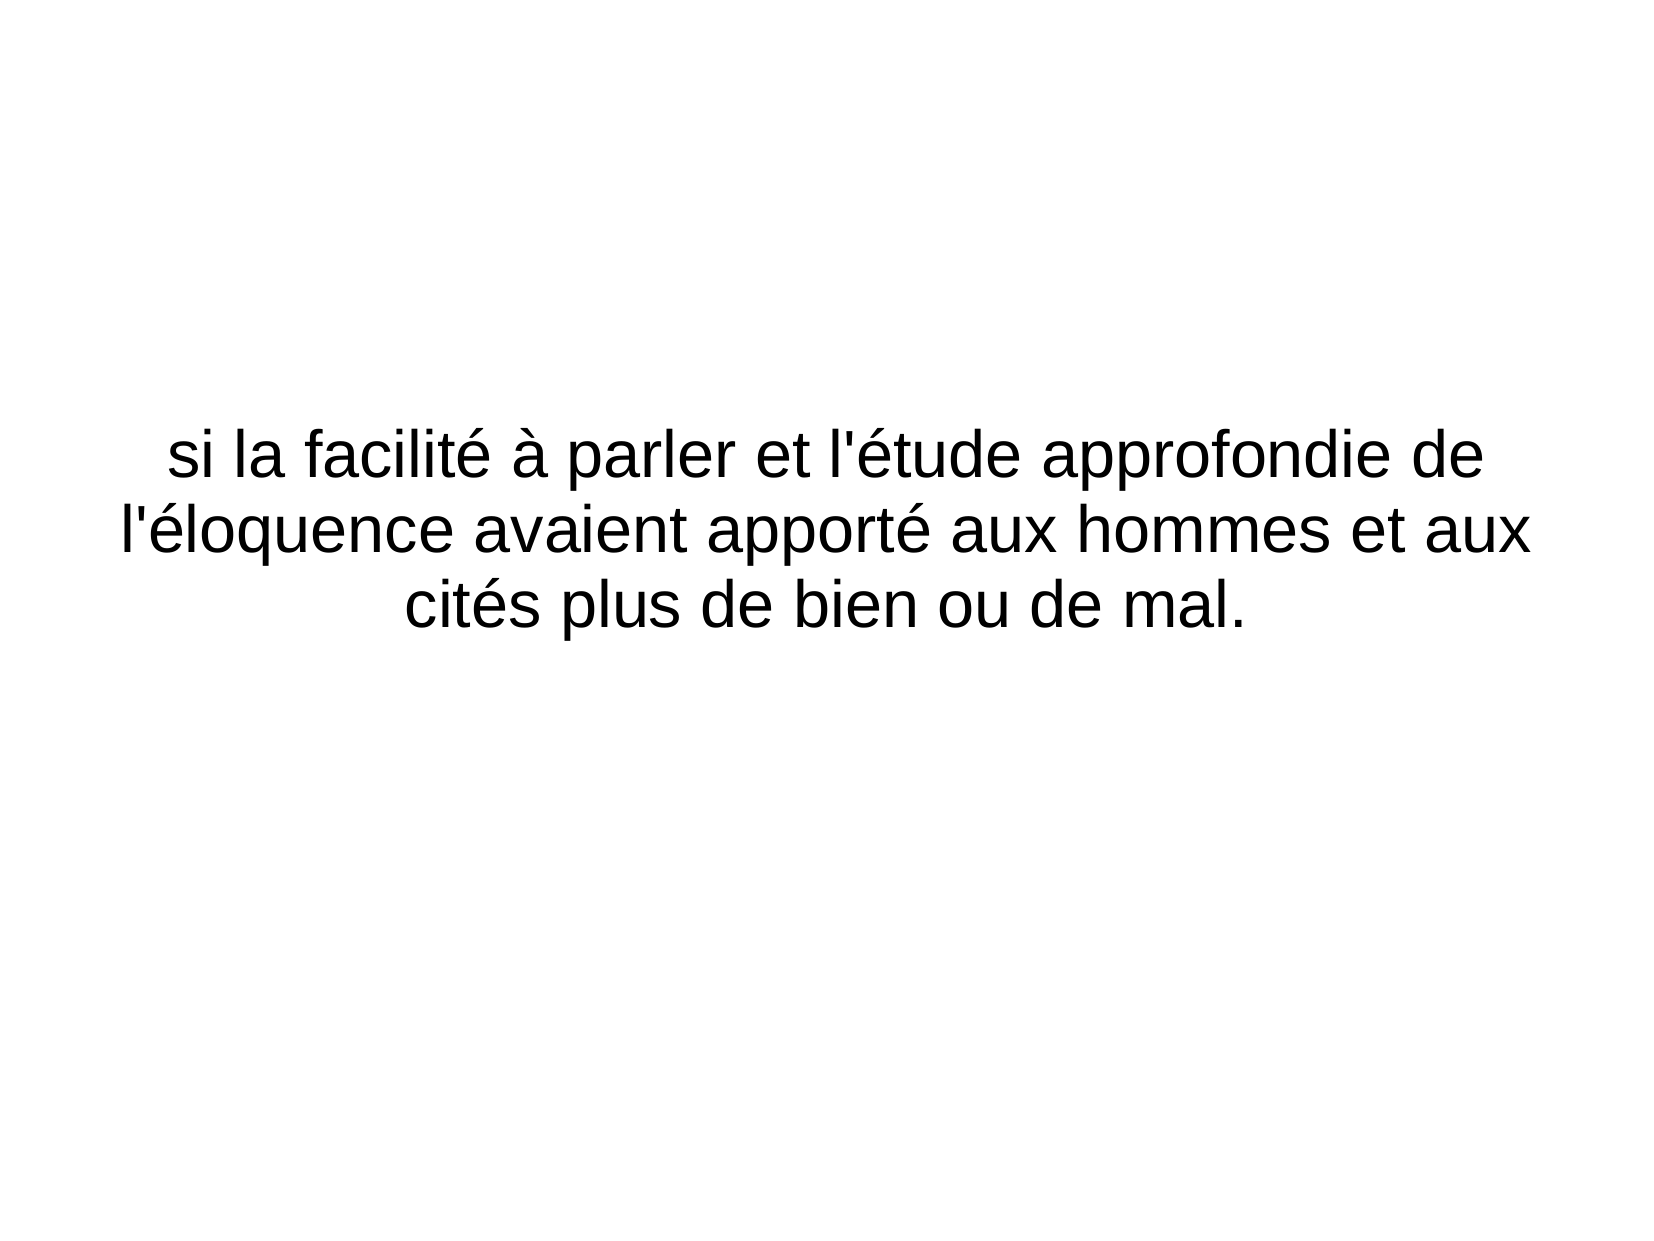

# si la facilité à parler et l'étude approfondie de l'éloquence avaient apporté aux hommes et aux cités plus de bien ou de mal.